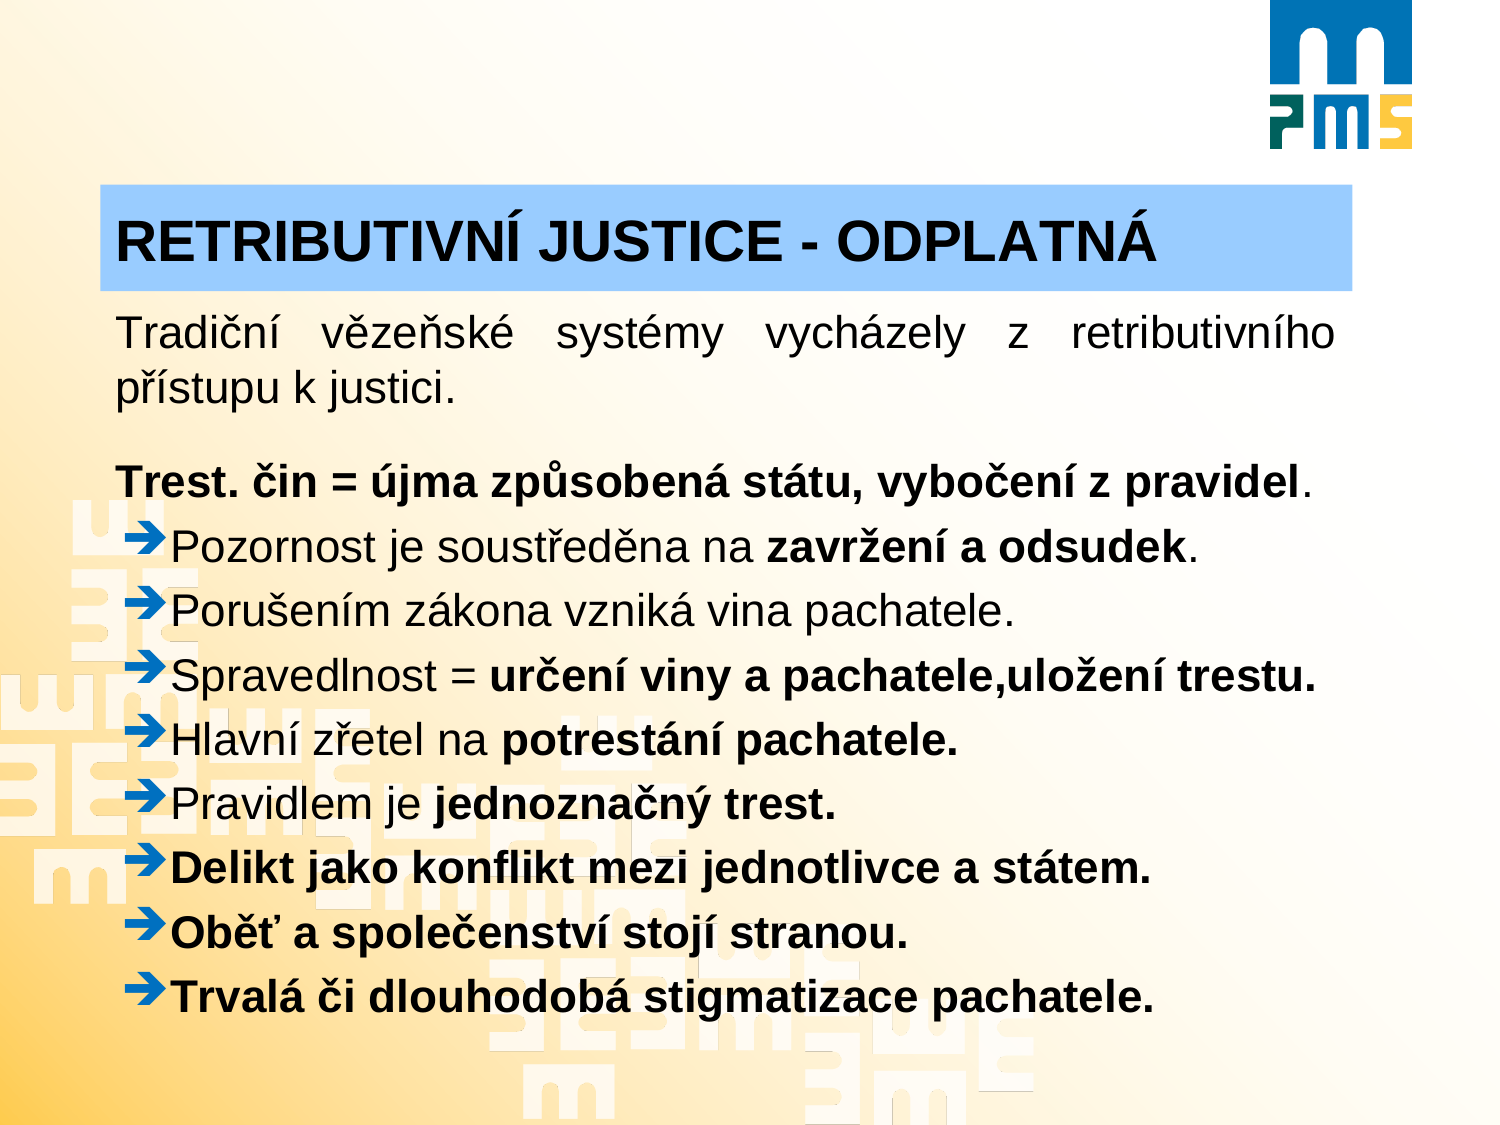

# RETRIBUTIVNÍ JUSTICE - ODPLATNÁ
Tradiční vězeňské systémy vycházely z retributivního přístupu k justici.
Trest. čin = újma způsobená státu, vybočení z pravidel.
Pozornost je soustředěna na zavržení a odsudek.
Porušením zákona vzniká vina pachatele.
Spravedlnost = určení viny a pachatele,uložení trestu.
Hlavní zřetel na potrestání pachatele.
Pravidlem je jednoznačný trest.
Delikt jako konflikt mezi jednotlivce a státem.
Oběť a společenství stojí stranou.
Trvalá či dlouhodobá stigmatizace pachatele.